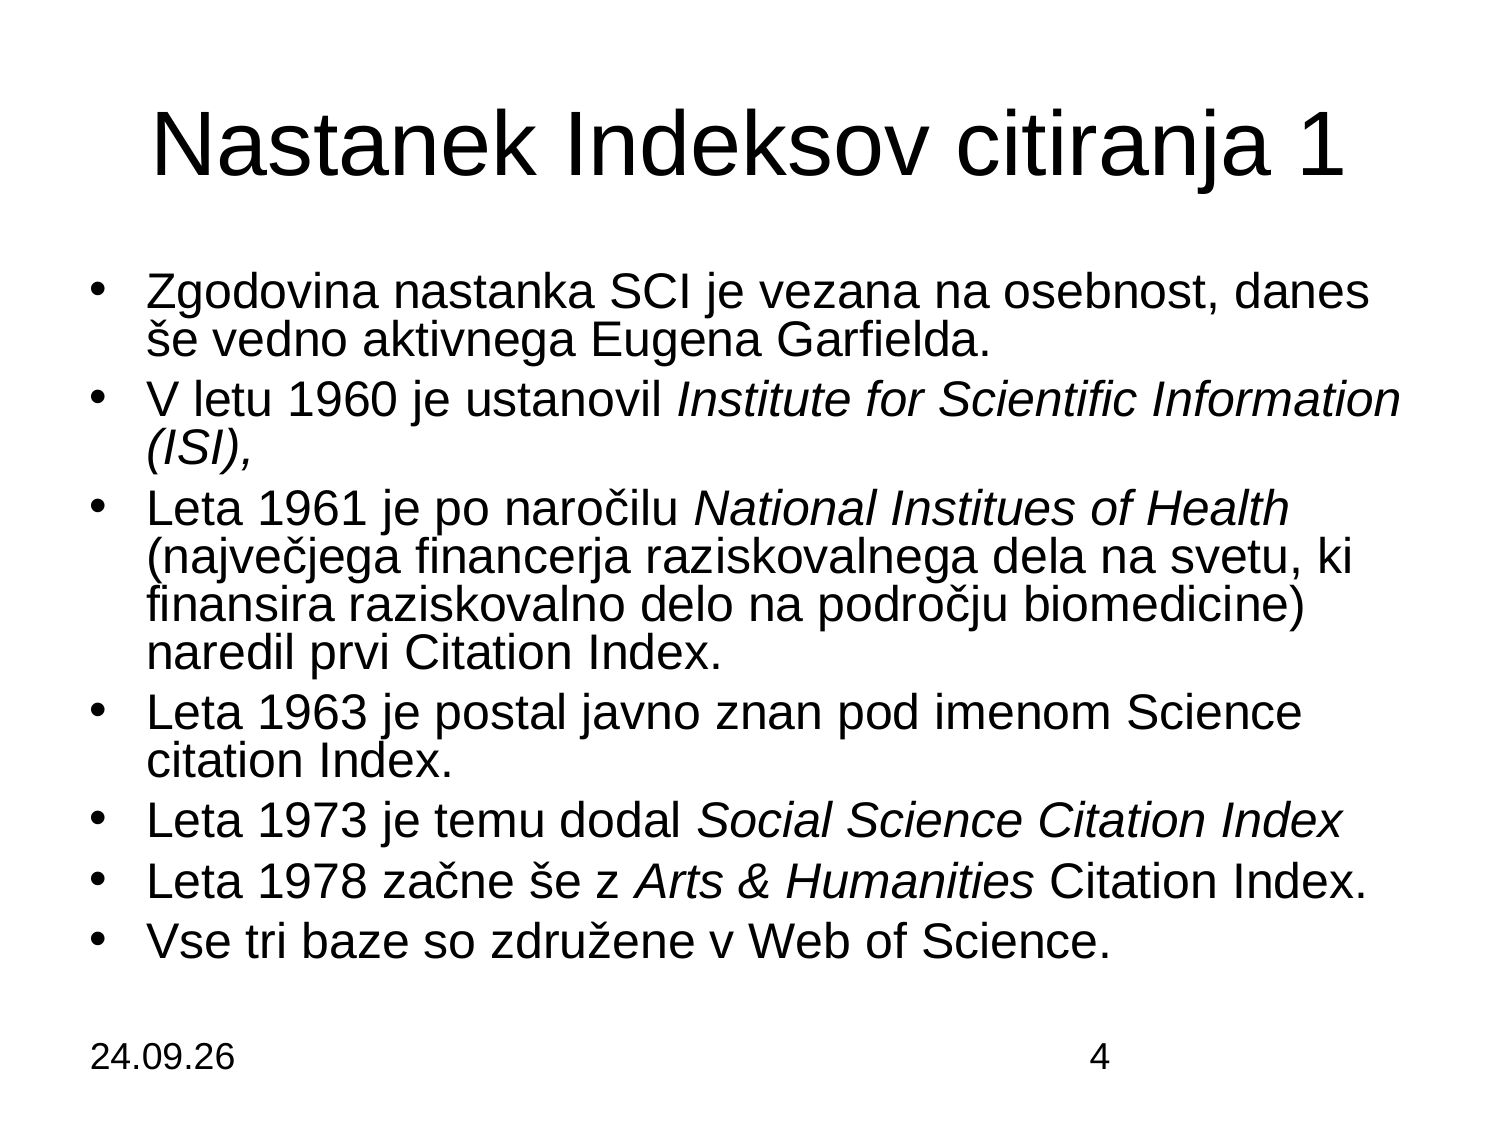

# Nastanek Indeksov citiranja 1
Zgodovina nastanka SCI je vezana na osebnost, danes še vedno aktivnega Eugena Garfielda.
V letu 1960 je ustanovil Institute for Scientific Information (ISI),
Leta 1961 je po naročilu National Institues of Health (največjega financerja raziskovalnega dela na svetu, ki finansira raziskovalno delo na področju biomedicine) naredil prvi Citation Index.
Leta 1963 je postal javno znan pod imenom Science citation Index.
Leta 1973 je temu dodal Social Science Citation Index
Leta 1978 začne še z Arts & Humanities Citation Index.
Vse tri baze so združene v Web of Science.
4